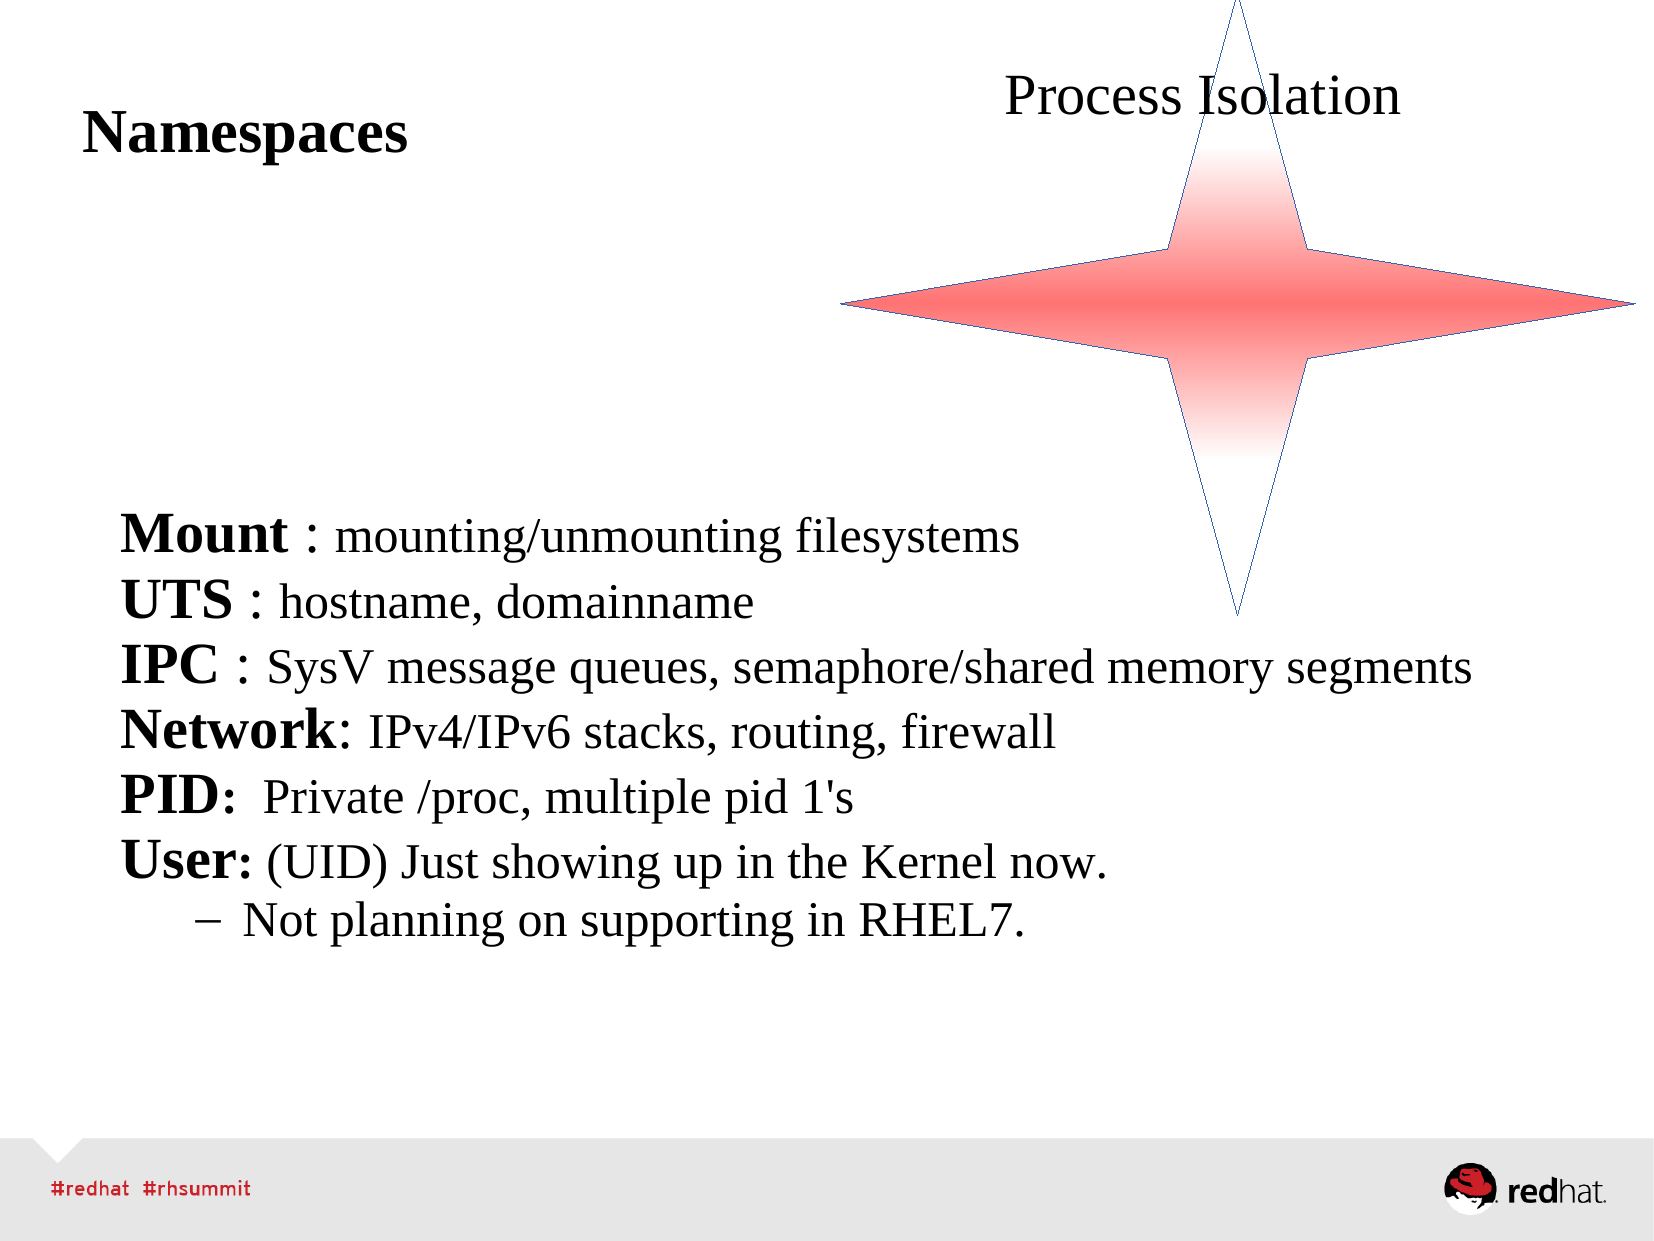

# Namespaces
Process Isolation
Mount : mounting/unmounting filesystems
UTS : hostname, domainname
IPC : SysV message queues, semaphore/shared memory segments
Network: IPv4/IPv6 stacks, routing, firewall
PID: Private /proc, multiple pid 1's
User: (UID) Just showing up in the Kernel now.
Not planning on supporting in RHEL7.